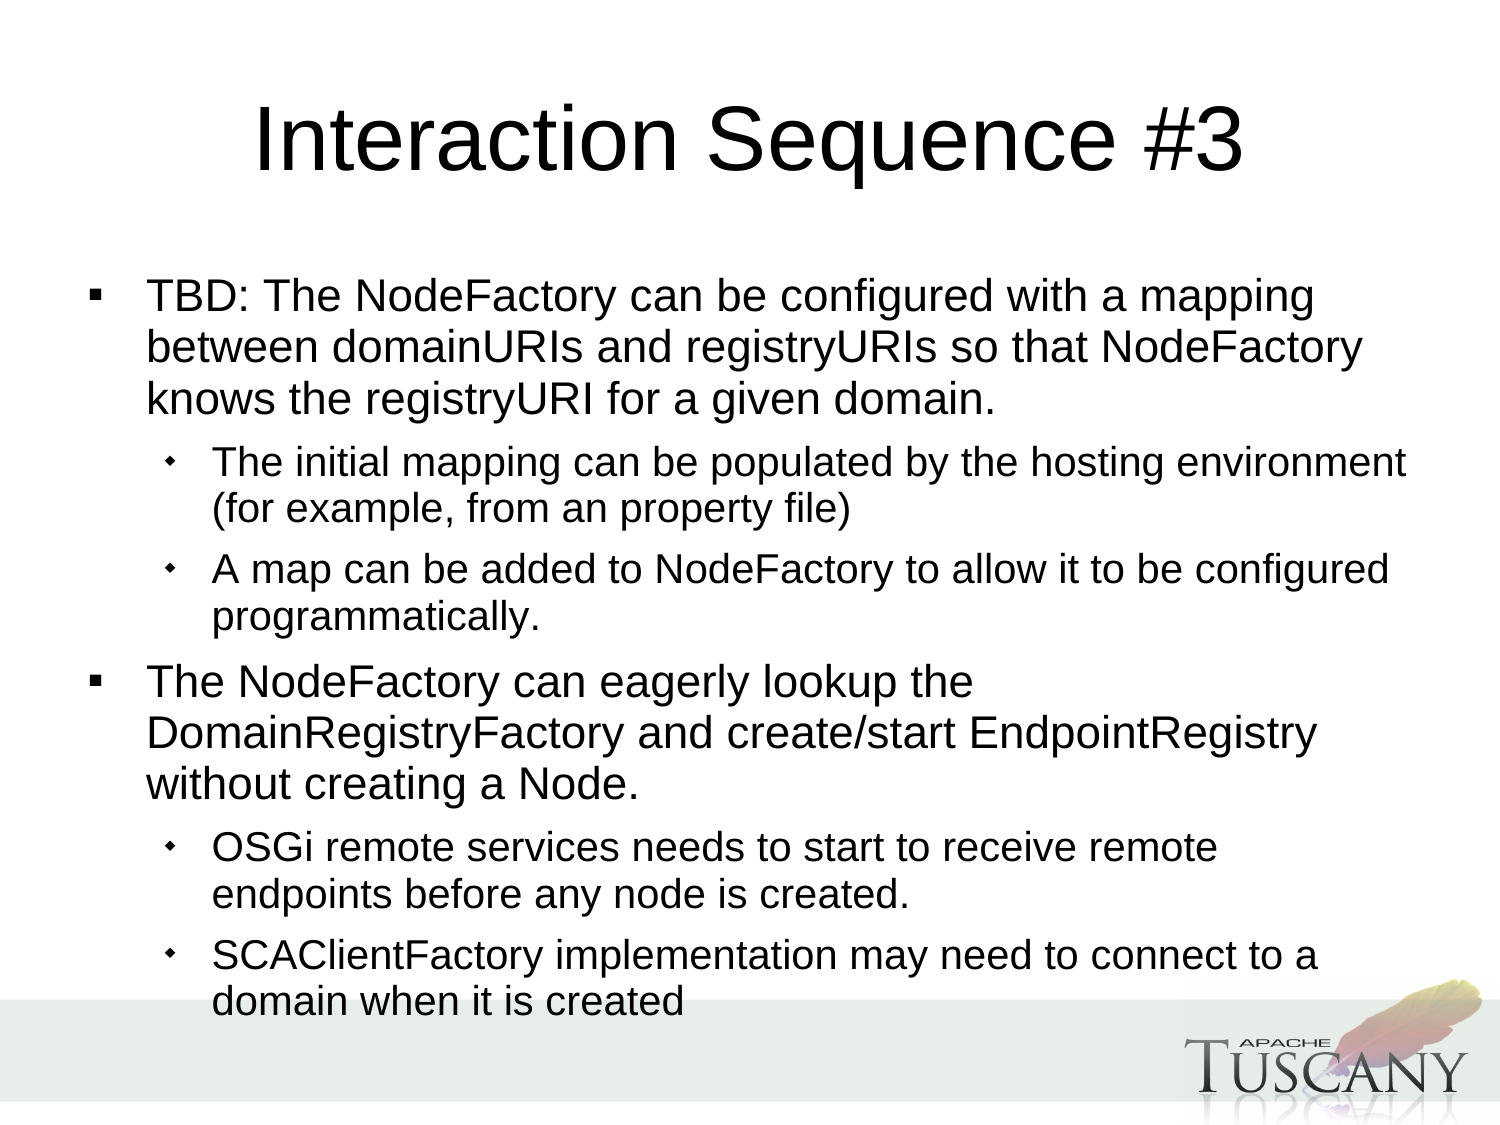

# Interaction Sequence #3
TBD: The NodeFactory can be configured with a mapping between domainURIs and registryURIs so that NodeFactory knows the registryURI for a given domain.
The initial mapping can be populated by the hosting environment (for example, from an property file)
A map can be added to NodeFactory to allow it to be configured programmatically.
The NodeFactory can eagerly lookup the DomainRegistryFactory and create/start EndpointRegistry without creating a Node.
OSGi remote services needs to start to receive remote endpoints before any node is created.
SCAClientFactory implementation may need to connect to a domain when it is created